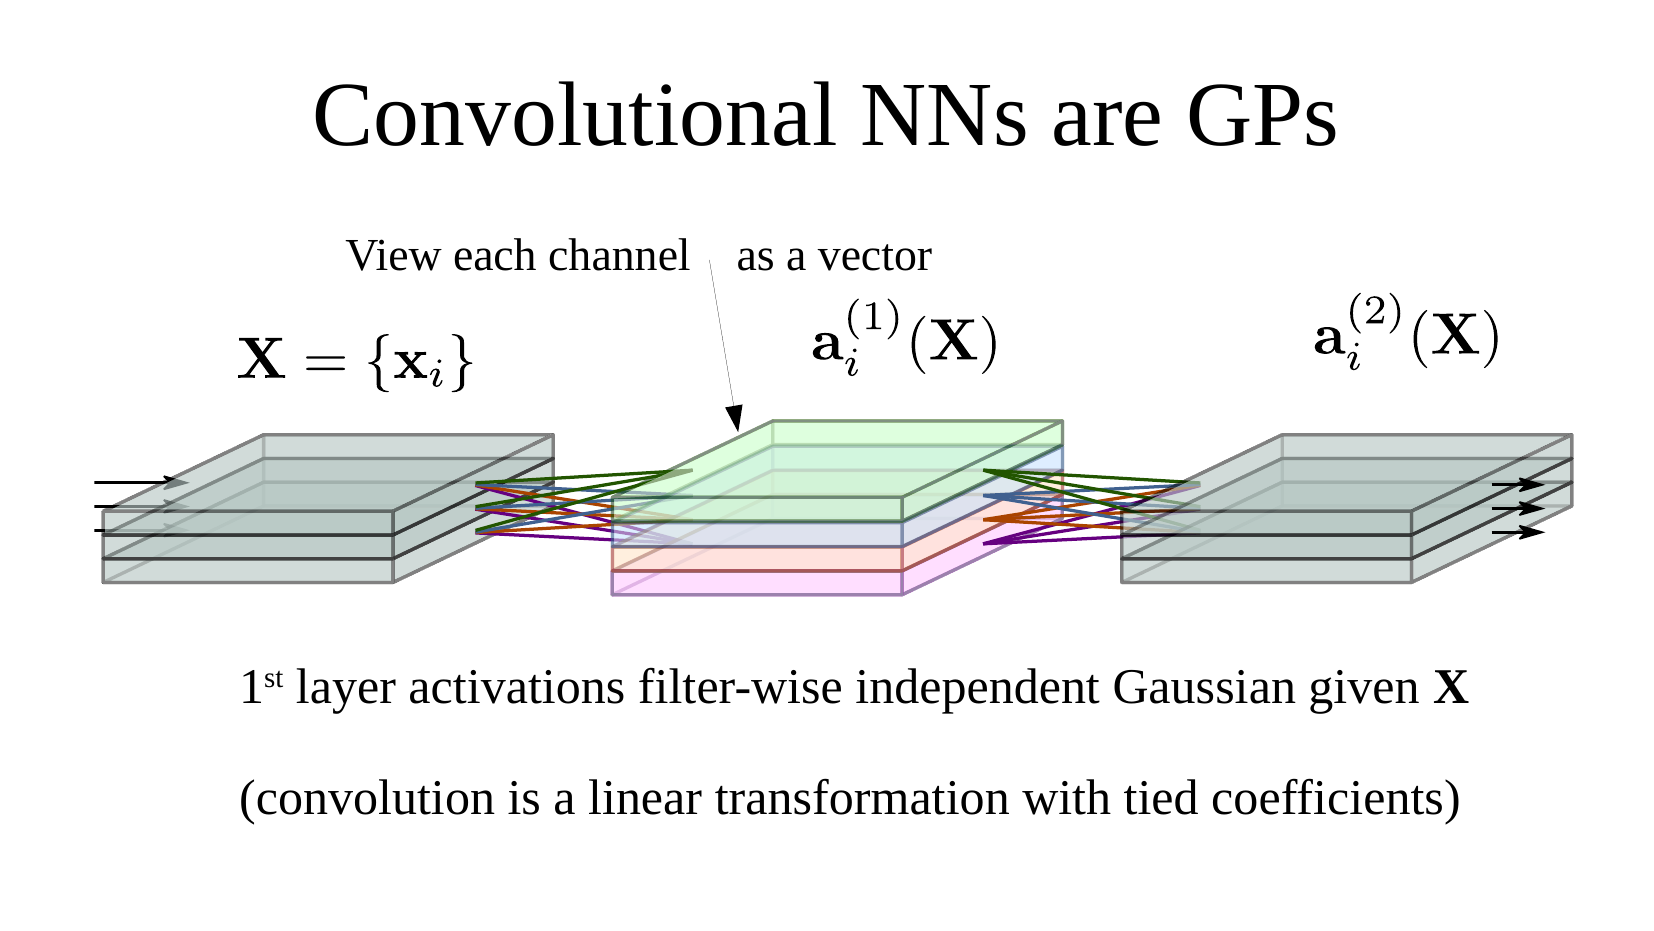

# Convolutional NNs are GPs
View each channel as a vector
1st layer activations filter-wise independent Gaussian given X
(convolution is a linear transformation with tied coefficients)